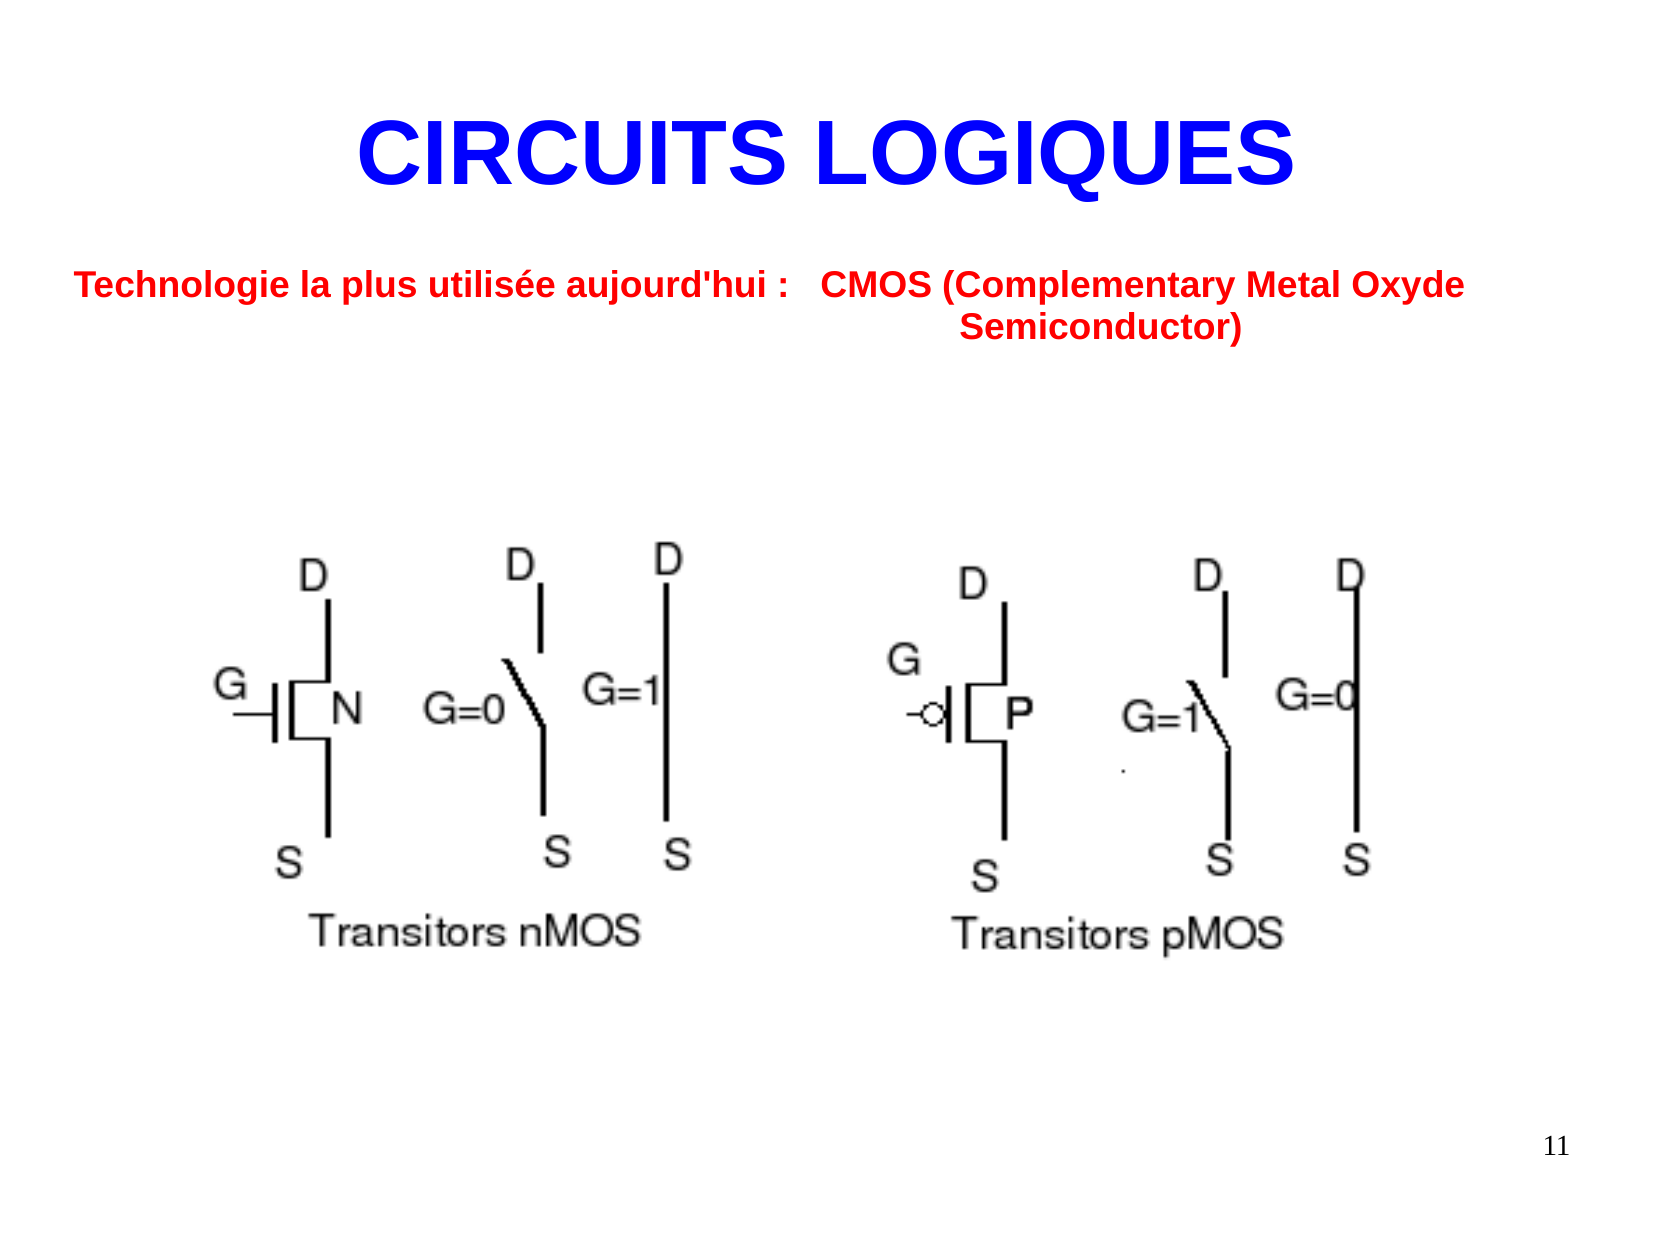

# CIRCUITS LOGIQUES
Technologie la plus utilisée aujourd'hui : CMOS (Complementary Metal Oxyde
											 	Semiconductor)
11